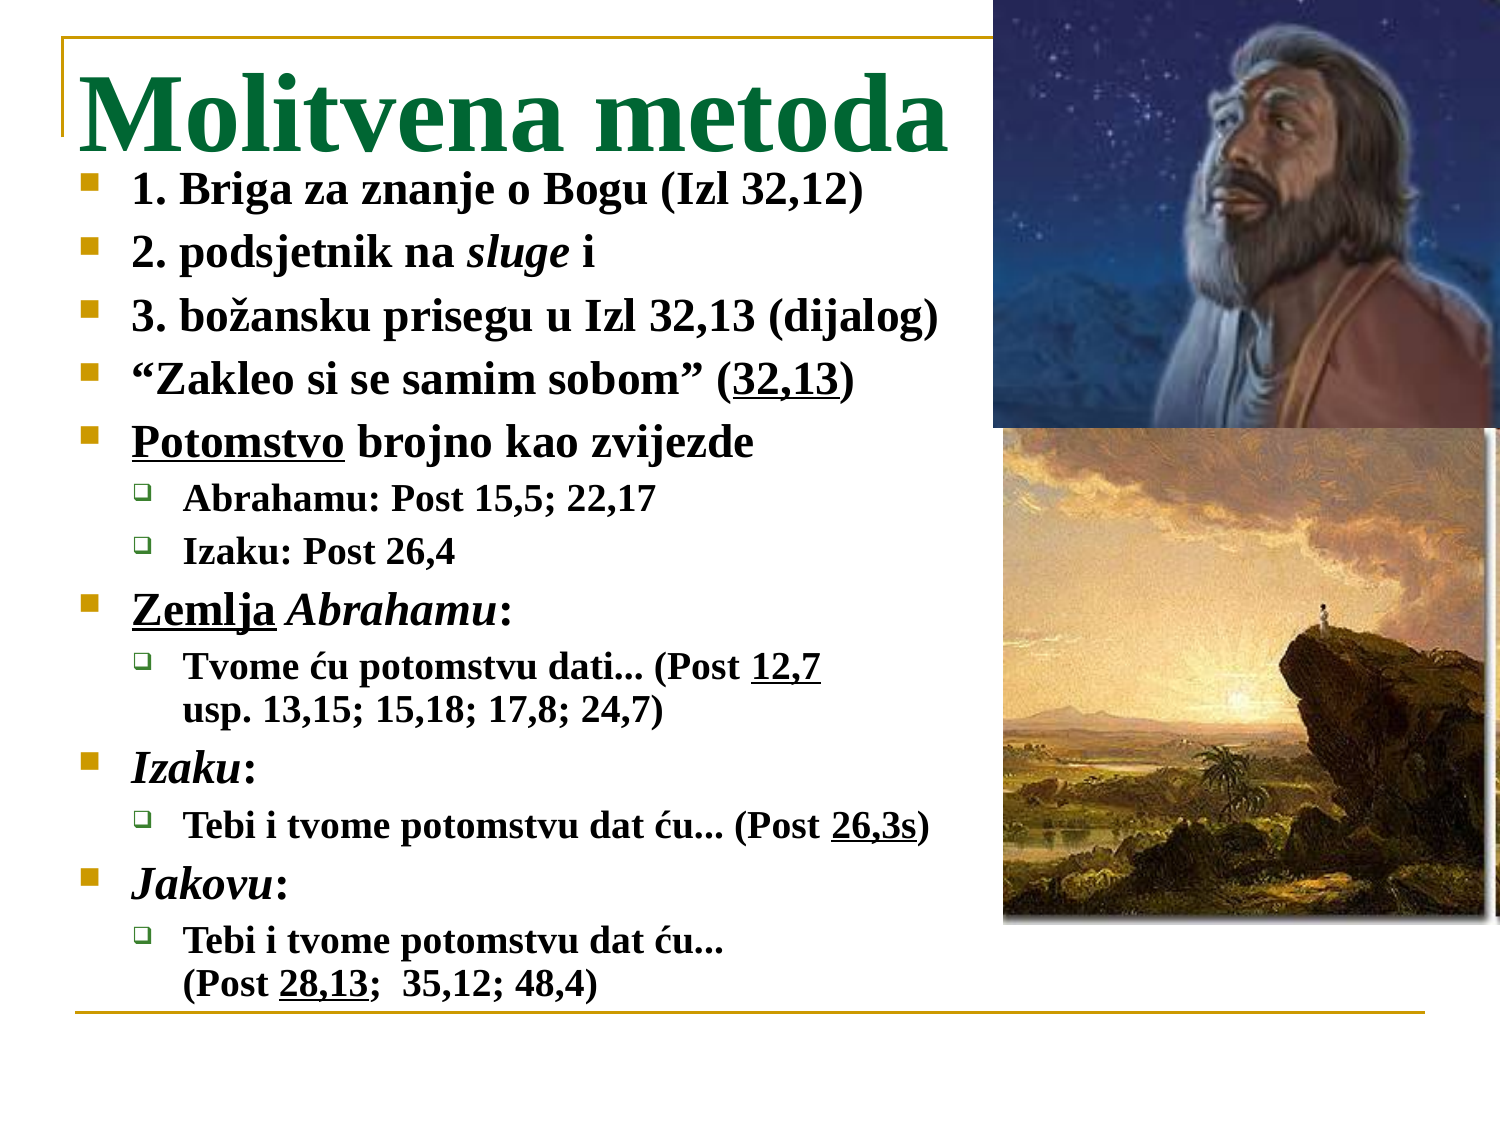

# Molitvena metoda
1. Briga za znanje o Bogu (Izl 32,12)
2. podsjetnik na sluge i
3. božansku prisegu u Izl 32,13 (dijalog)
“Zakleo si se samim sobom” (32,13)
Potomstvo brojno kao zvijezde
Abrahamu: Post 15,5; 22,17
Izaku: Post 26,4
Zemlja Abrahamu:
Tvome ću potomstvu dati... (Post 12,7
usp. 13,15; 15,18; 17,8; 24,7)
Izaku:
Tebi i tvome potomstvu dat ću... (Post 26,3s)
Jakovu:
Tebi i tvome potomstvu dat ću...
(Post 28,13; 35,12; 48,4)